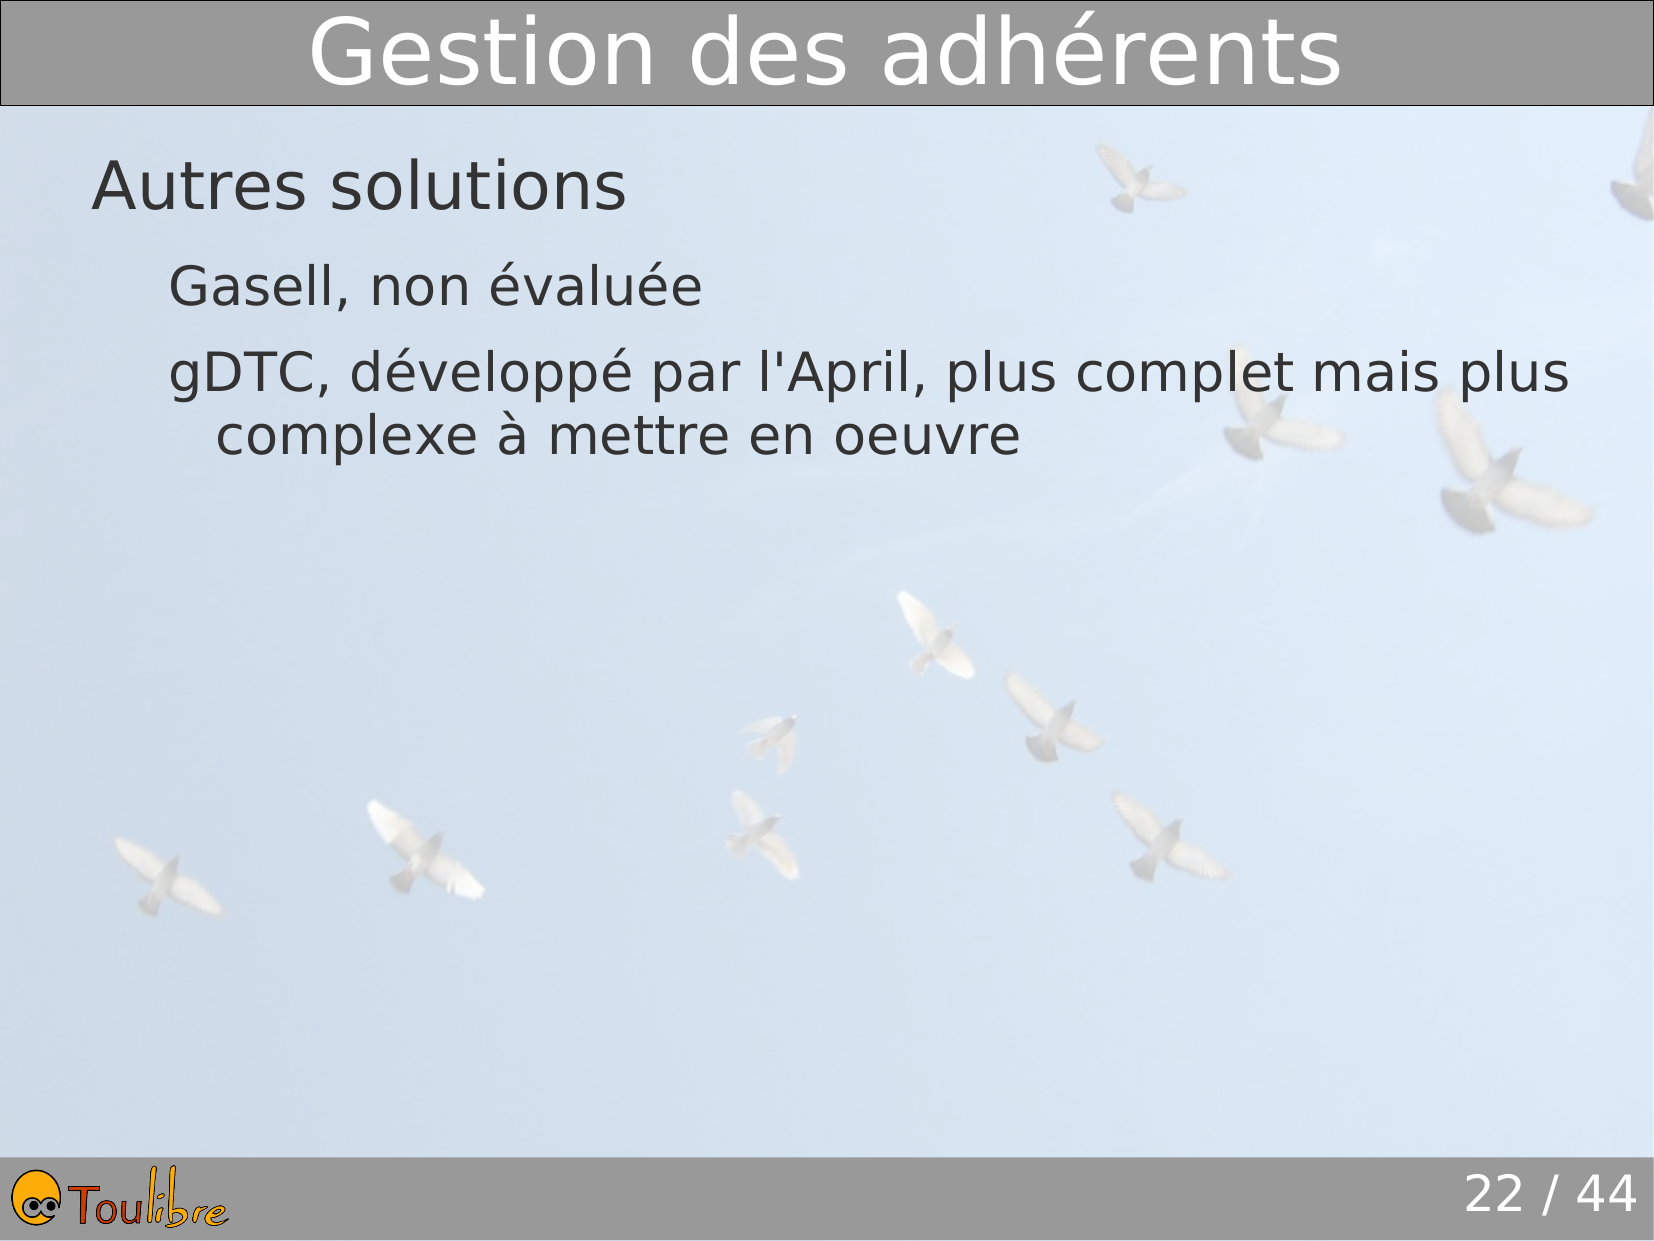

# Gestion des adhérents
Autres solutions
Gasell, non évaluée
gDTC, développé par l'April, plus complet mais plus complexe à mettre en oeuvre